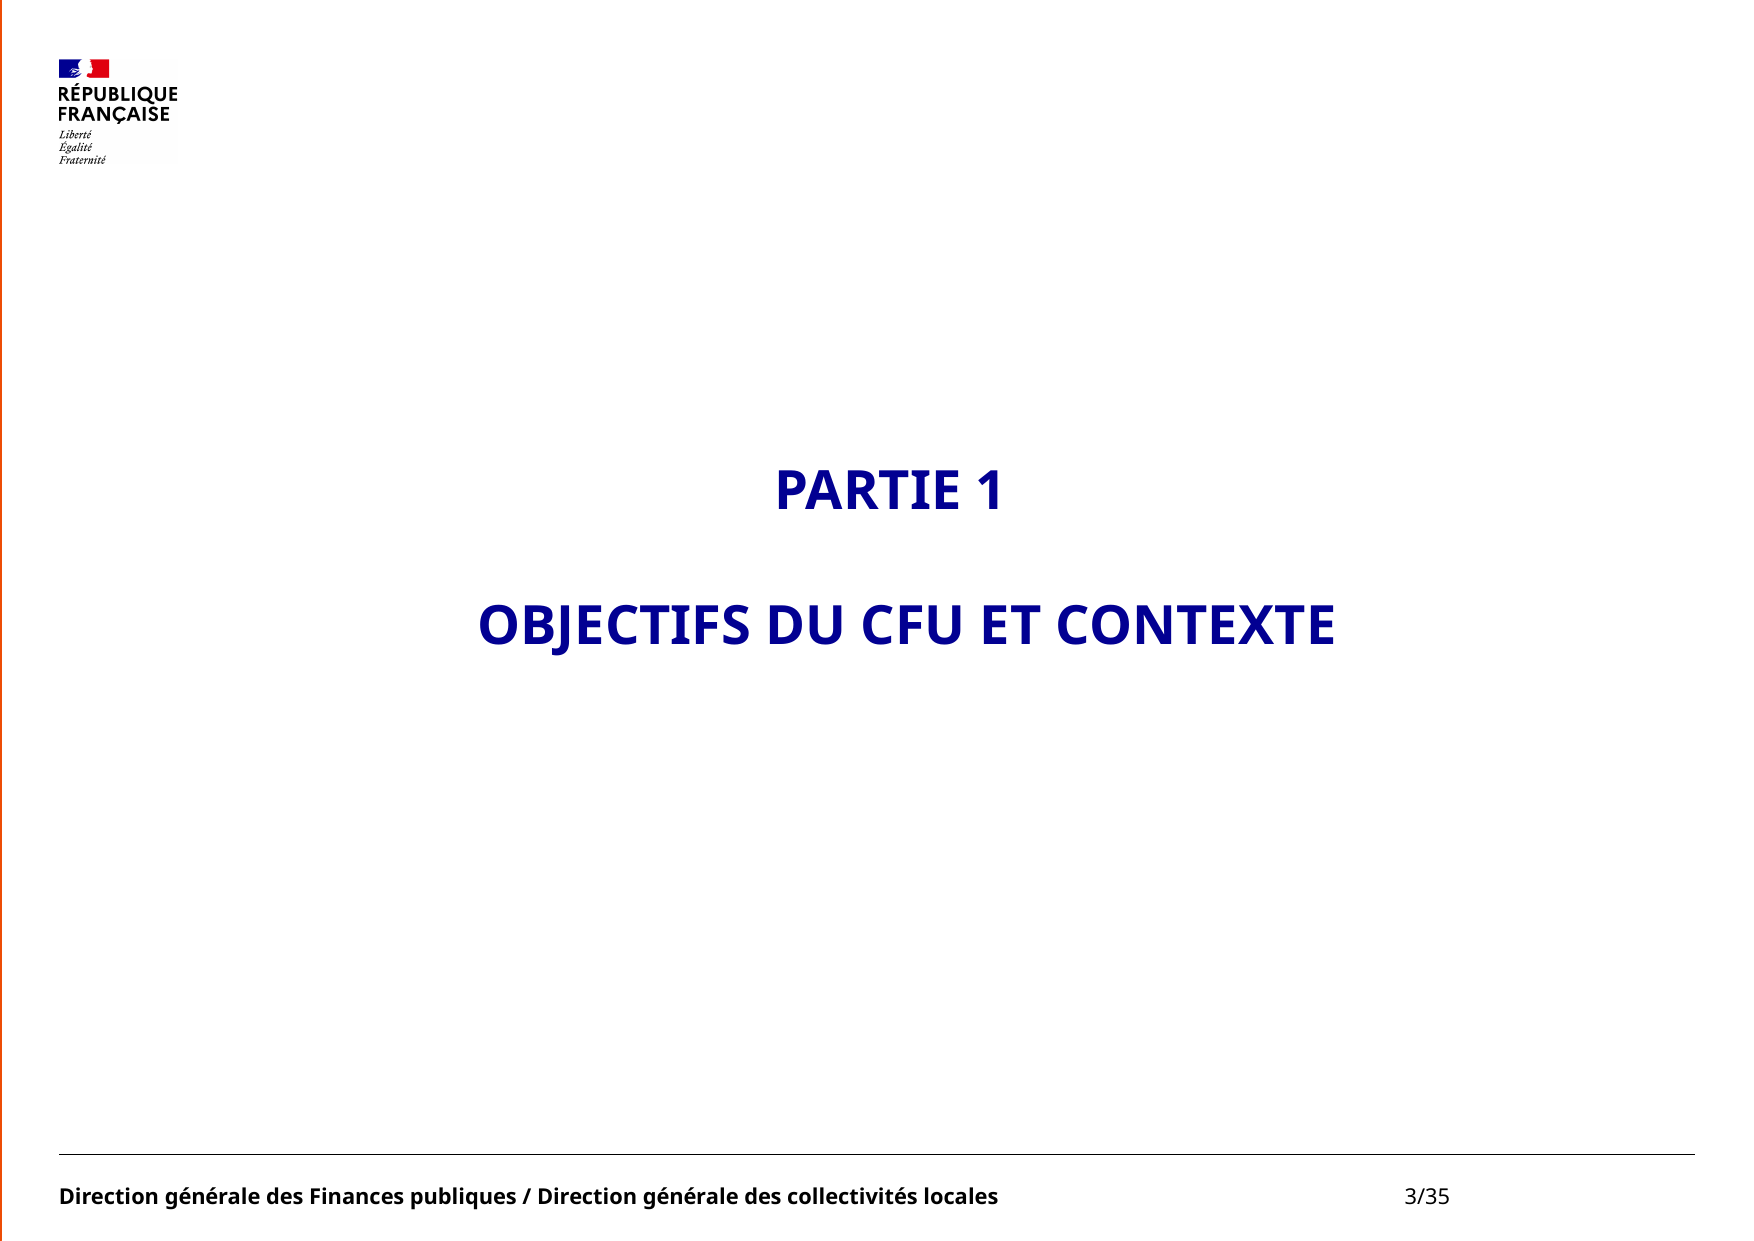

PARTIE 1
 OBJECTIFS DU CFU ET CONTEXTE